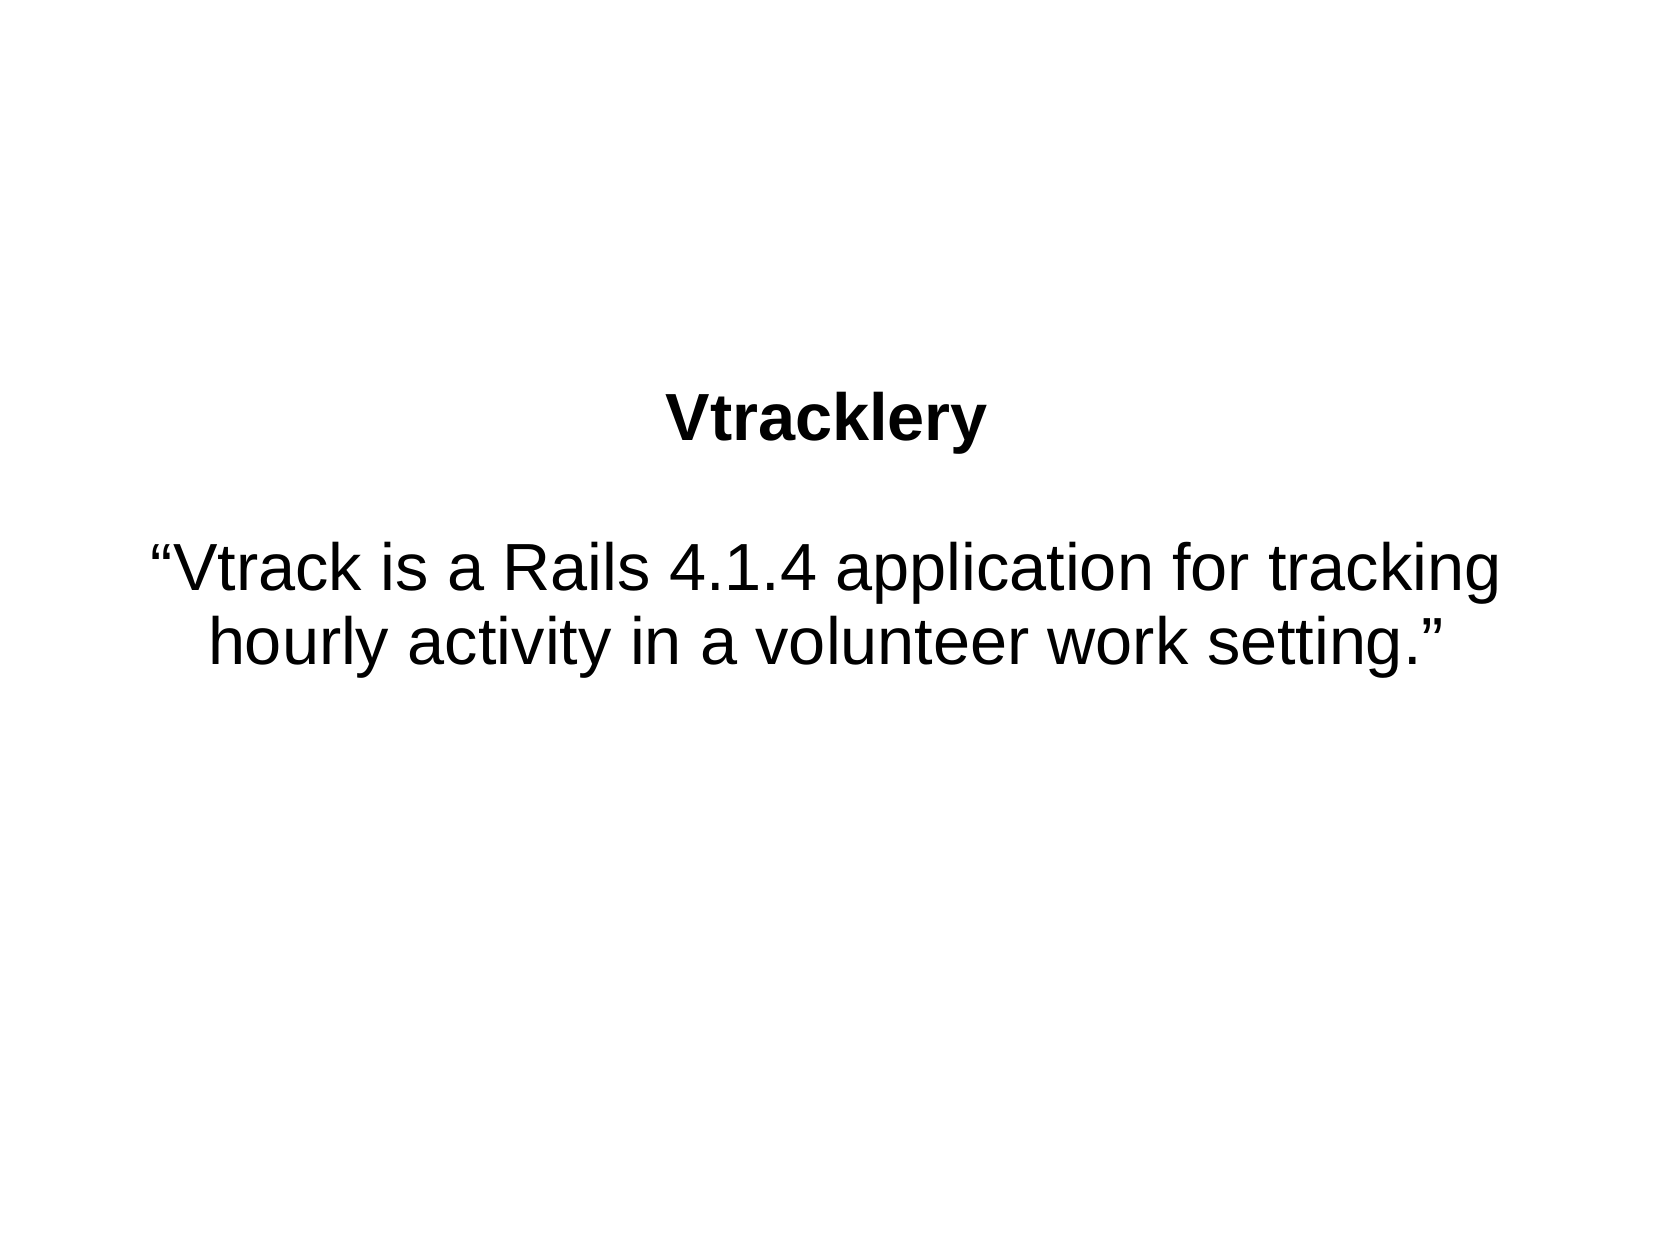

# Vtracklery
“Vtrack is a Rails 4.1.4 application for tracking hourly activity in a volunteer work setting.”